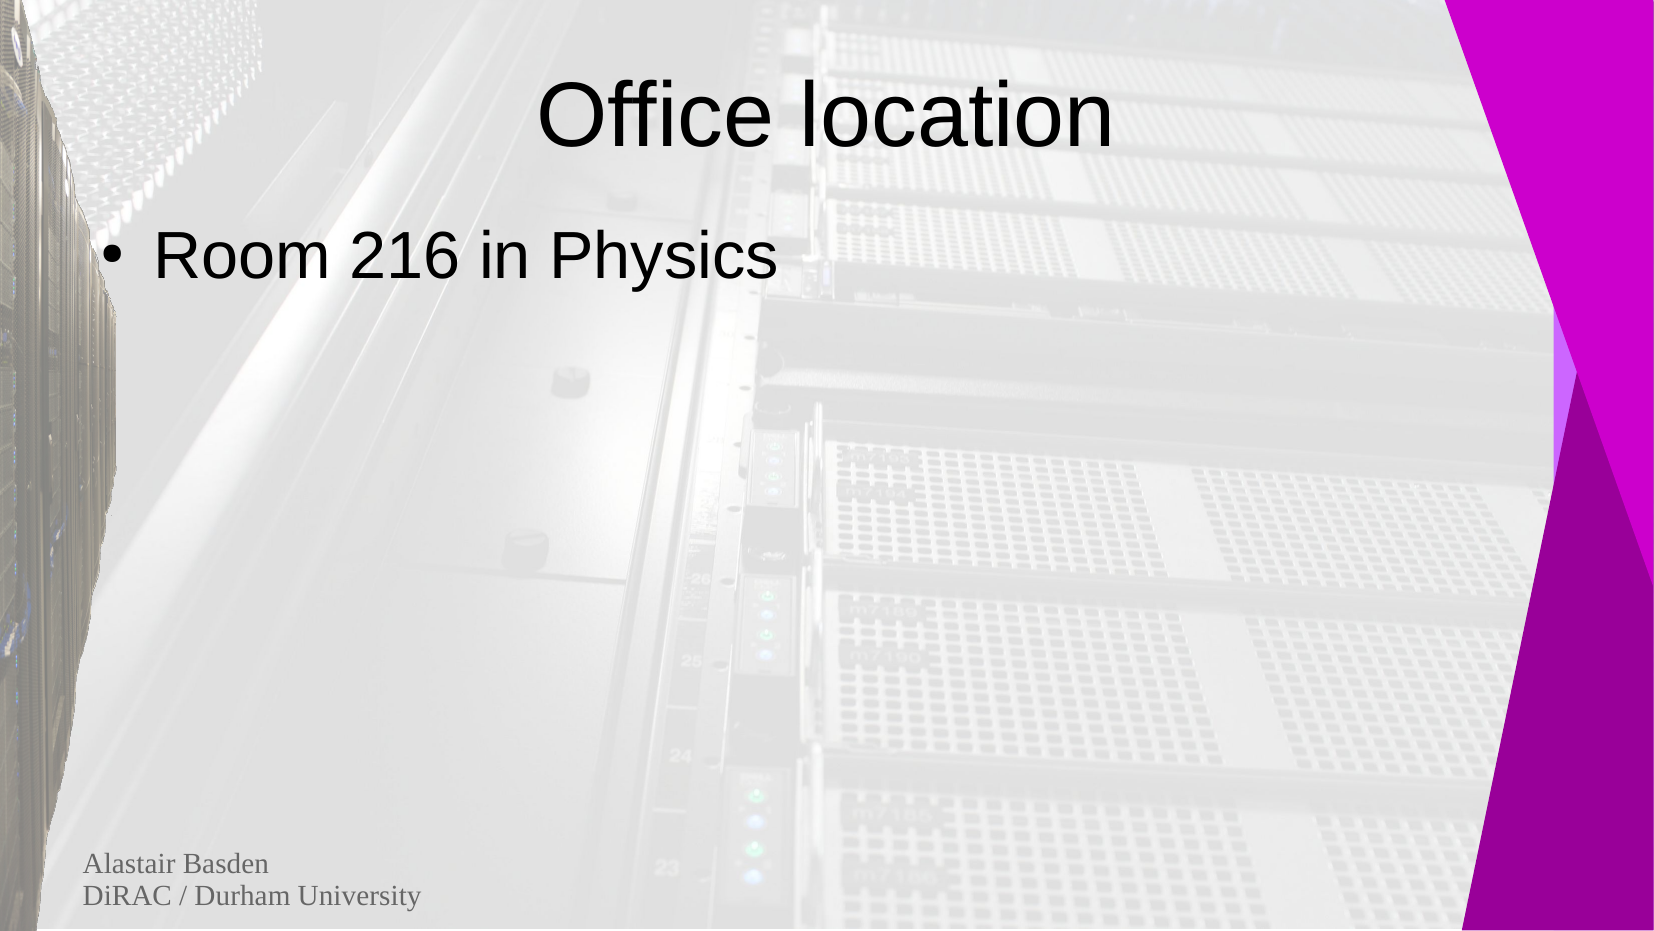

# Office location
Room 216 in Physics
12